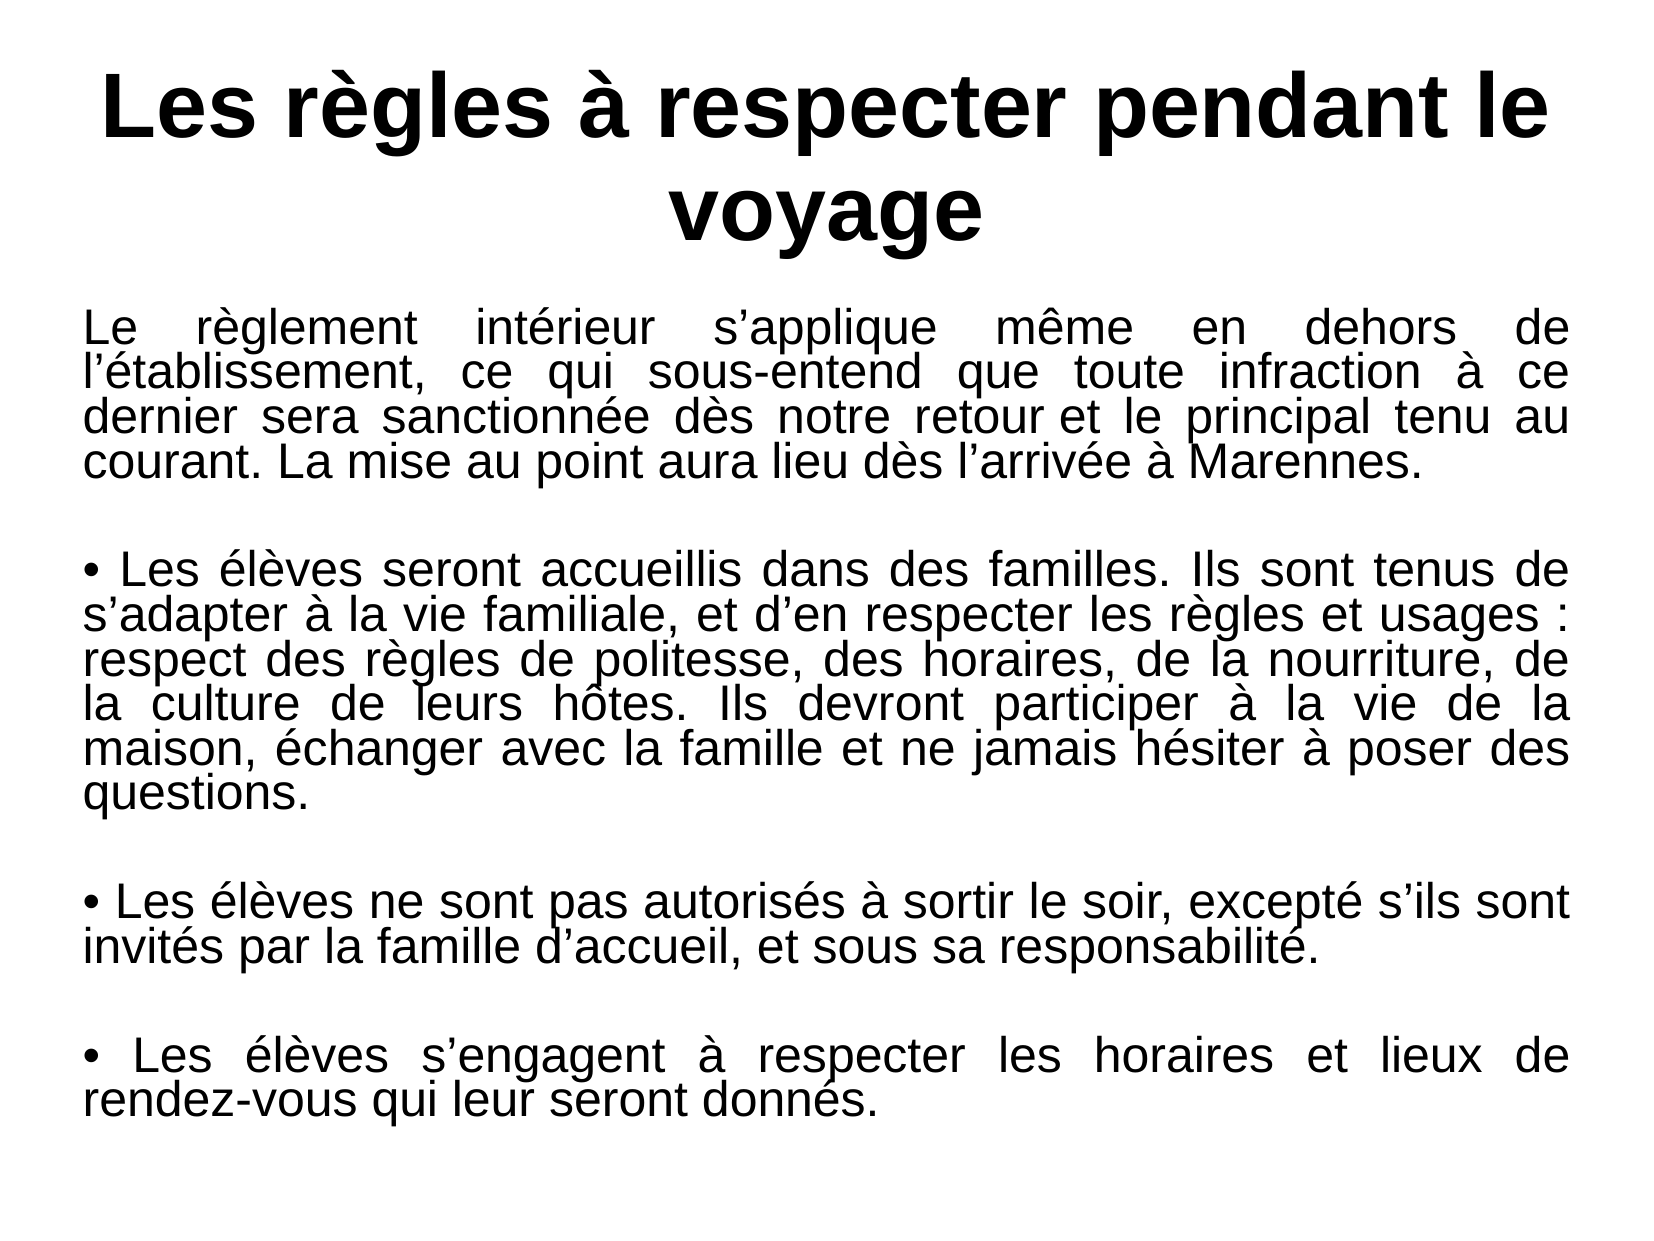

# Les règles à respecter pendant le voyage
Le règlement intérieur s’applique même en dehors de l’établissement, ce qui sous-entend que toute infraction à ce dernier sera sanctionnée dès notre retour et le principal tenu au courant. La mise au point aura lieu dès l’arrivée à Marennes.
• Les élèves seront accueillis dans des familles. Ils sont tenus de s’adapter à la vie familiale, et d’en respecter les règles et usages : respect des règles de politesse, des horaires, de la nourriture, de la culture de leurs hôtes. Ils devront participer à la vie de la maison, échanger avec la famille et ne jamais hésiter à poser des questions.
• Les élèves ne sont pas autorisés à sortir le soir, excepté s’ils sont invités par la famille d’accueil, et sous sa responsabilité.
• Les élèves s’engagent à respecter les horaires et lieux de rendez-vous qui leur seront donnés.